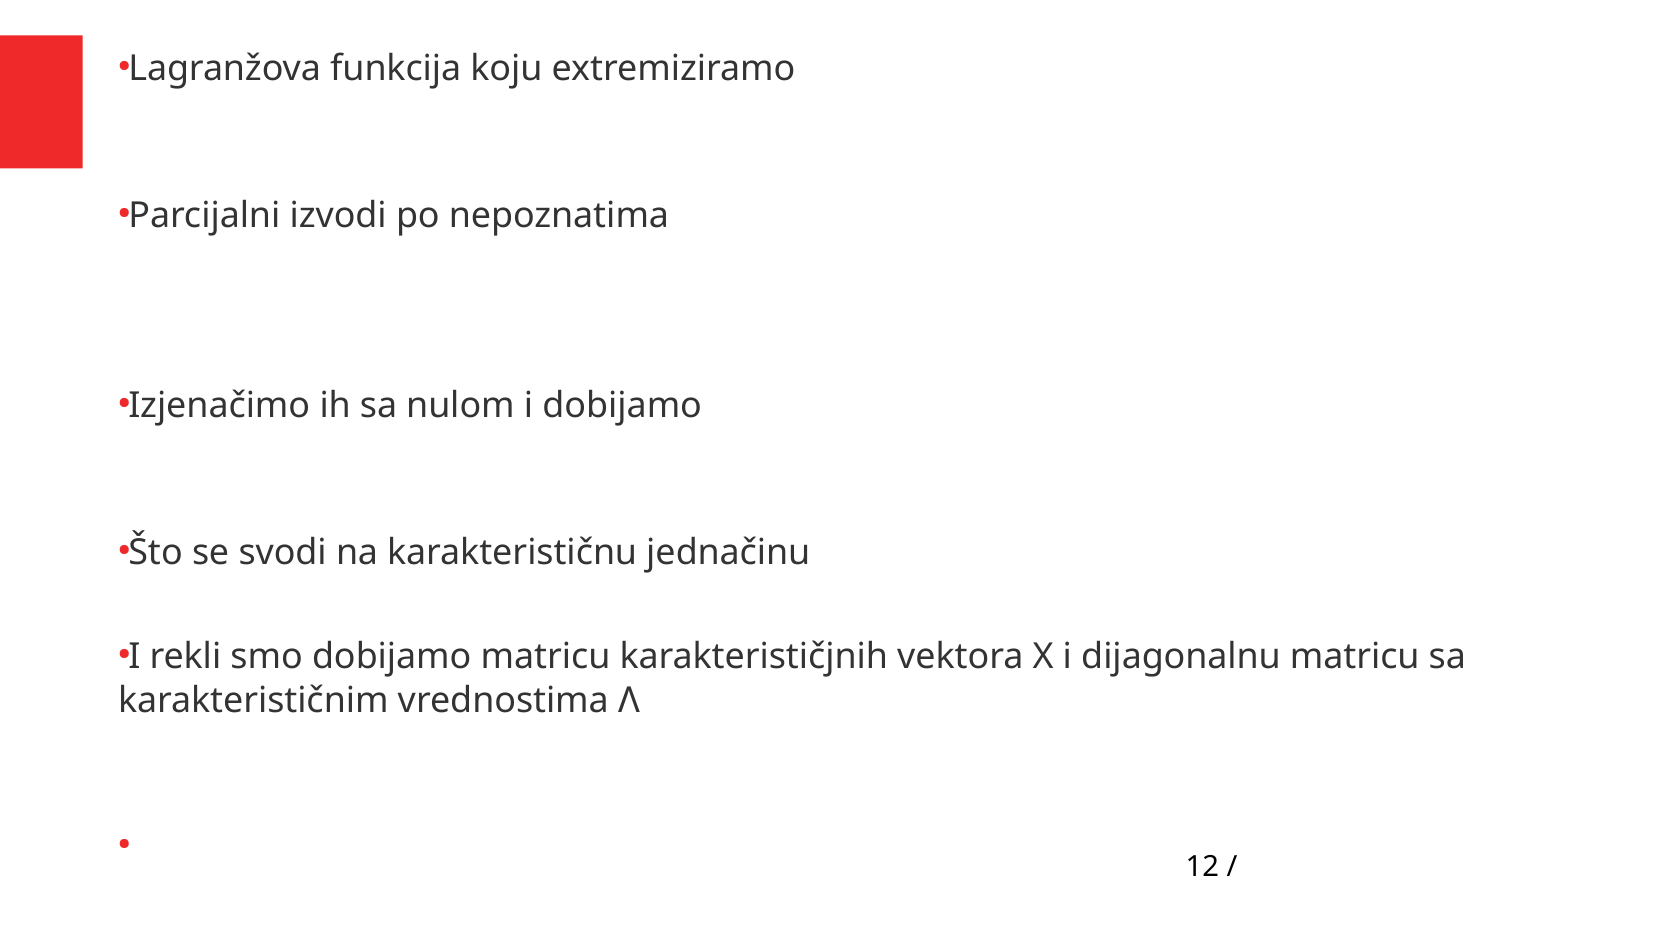

# Lagranžova funkcija koju extremiziramo
Parcijalni izvodi po nepoznatima
Izjenačimo ih sa nulom i dobijamo
Što se svodi na karakterističnu jednačinu
I rekli smo dobijamo matricu karakterističjnih vektora X i dijagonalnu matricu sa karakterističnim vrednostima Λ